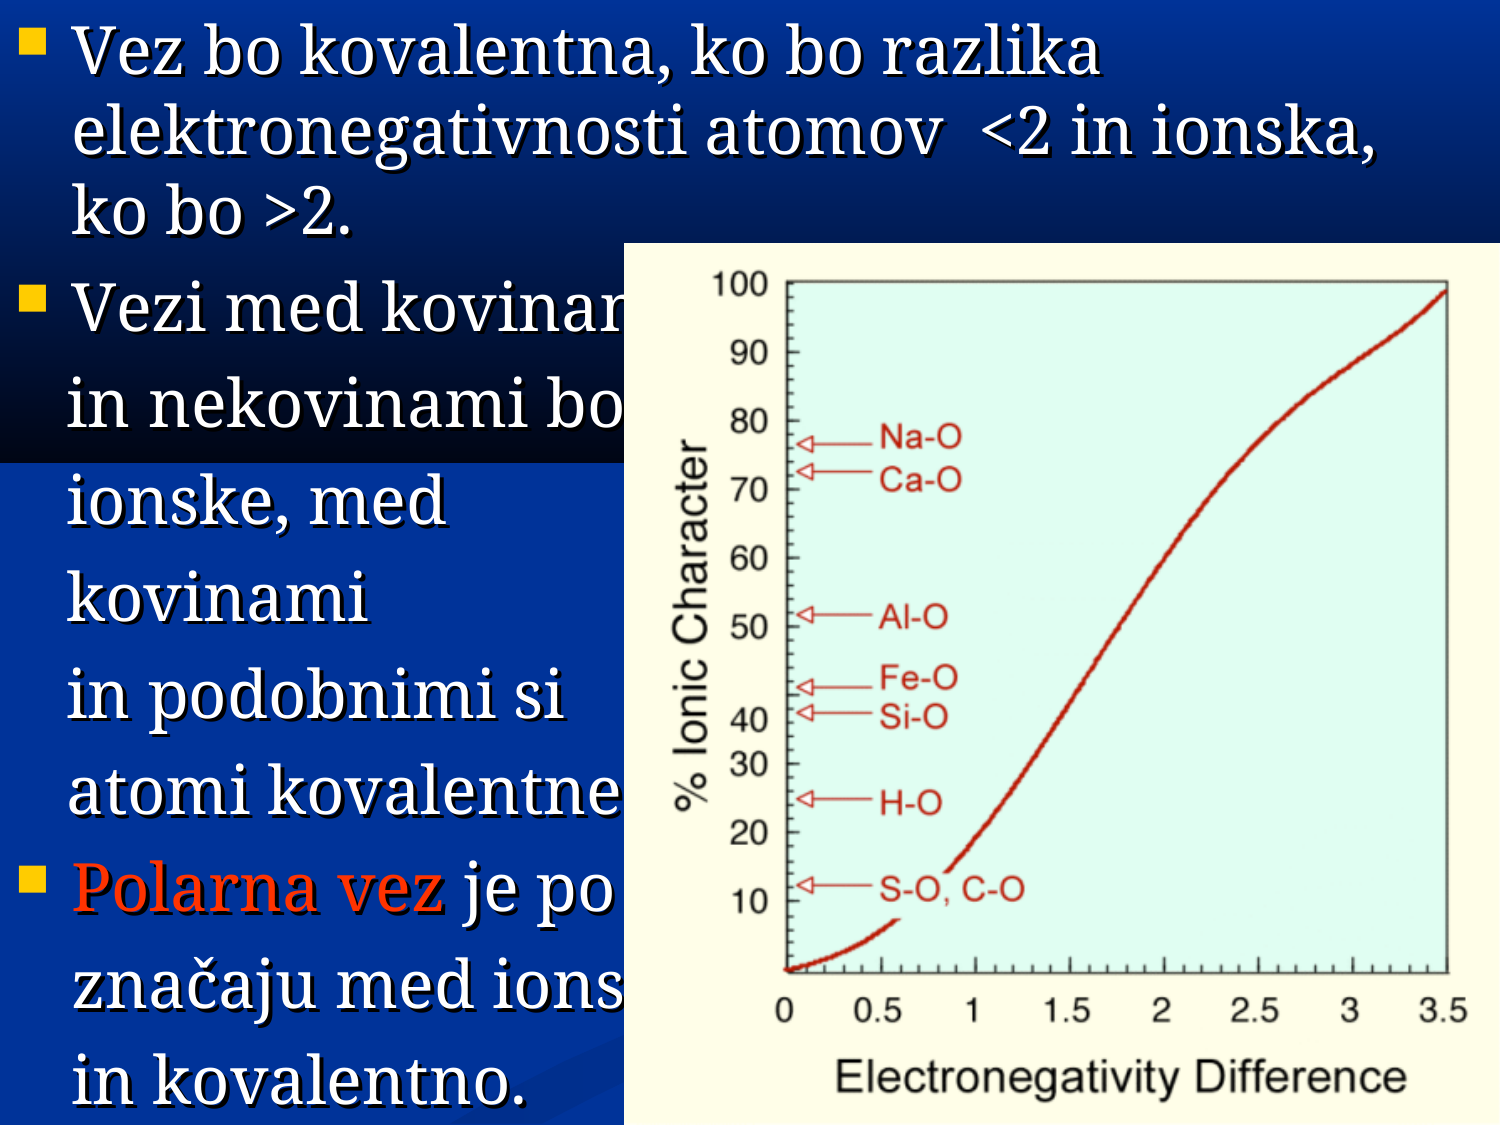

# Vez bo kovalentna, ko bo razlika elektronegativnosti atomov <2 in ionska, ko bo >2.
Vezi med kovinami
 in nekovinami bodo
 ionske, med
 kovinami
 in podobnimi si
 atomi kovalentne.
Polarna vez je po
 	značaju med ionsko
	in kovalentno.